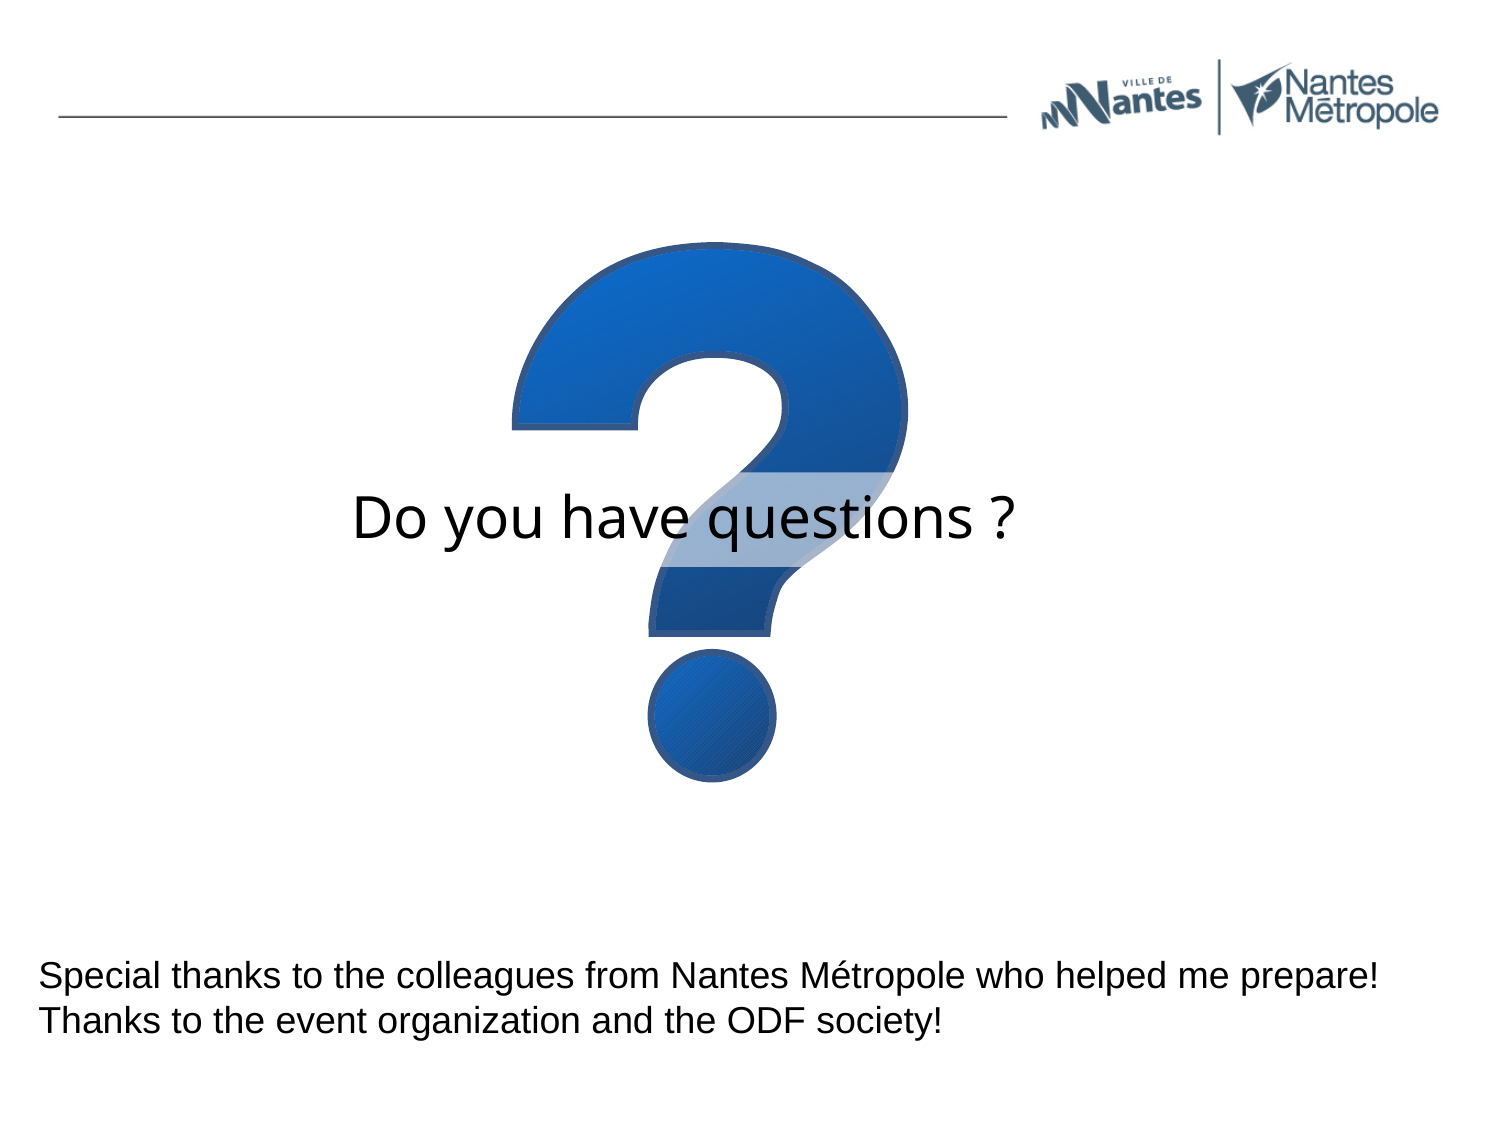

#
Do you have questions ?
Special thanks to the colleagues from Nantes Métropole who helped me prepare!
Thanks to the event organization and the ODF society!